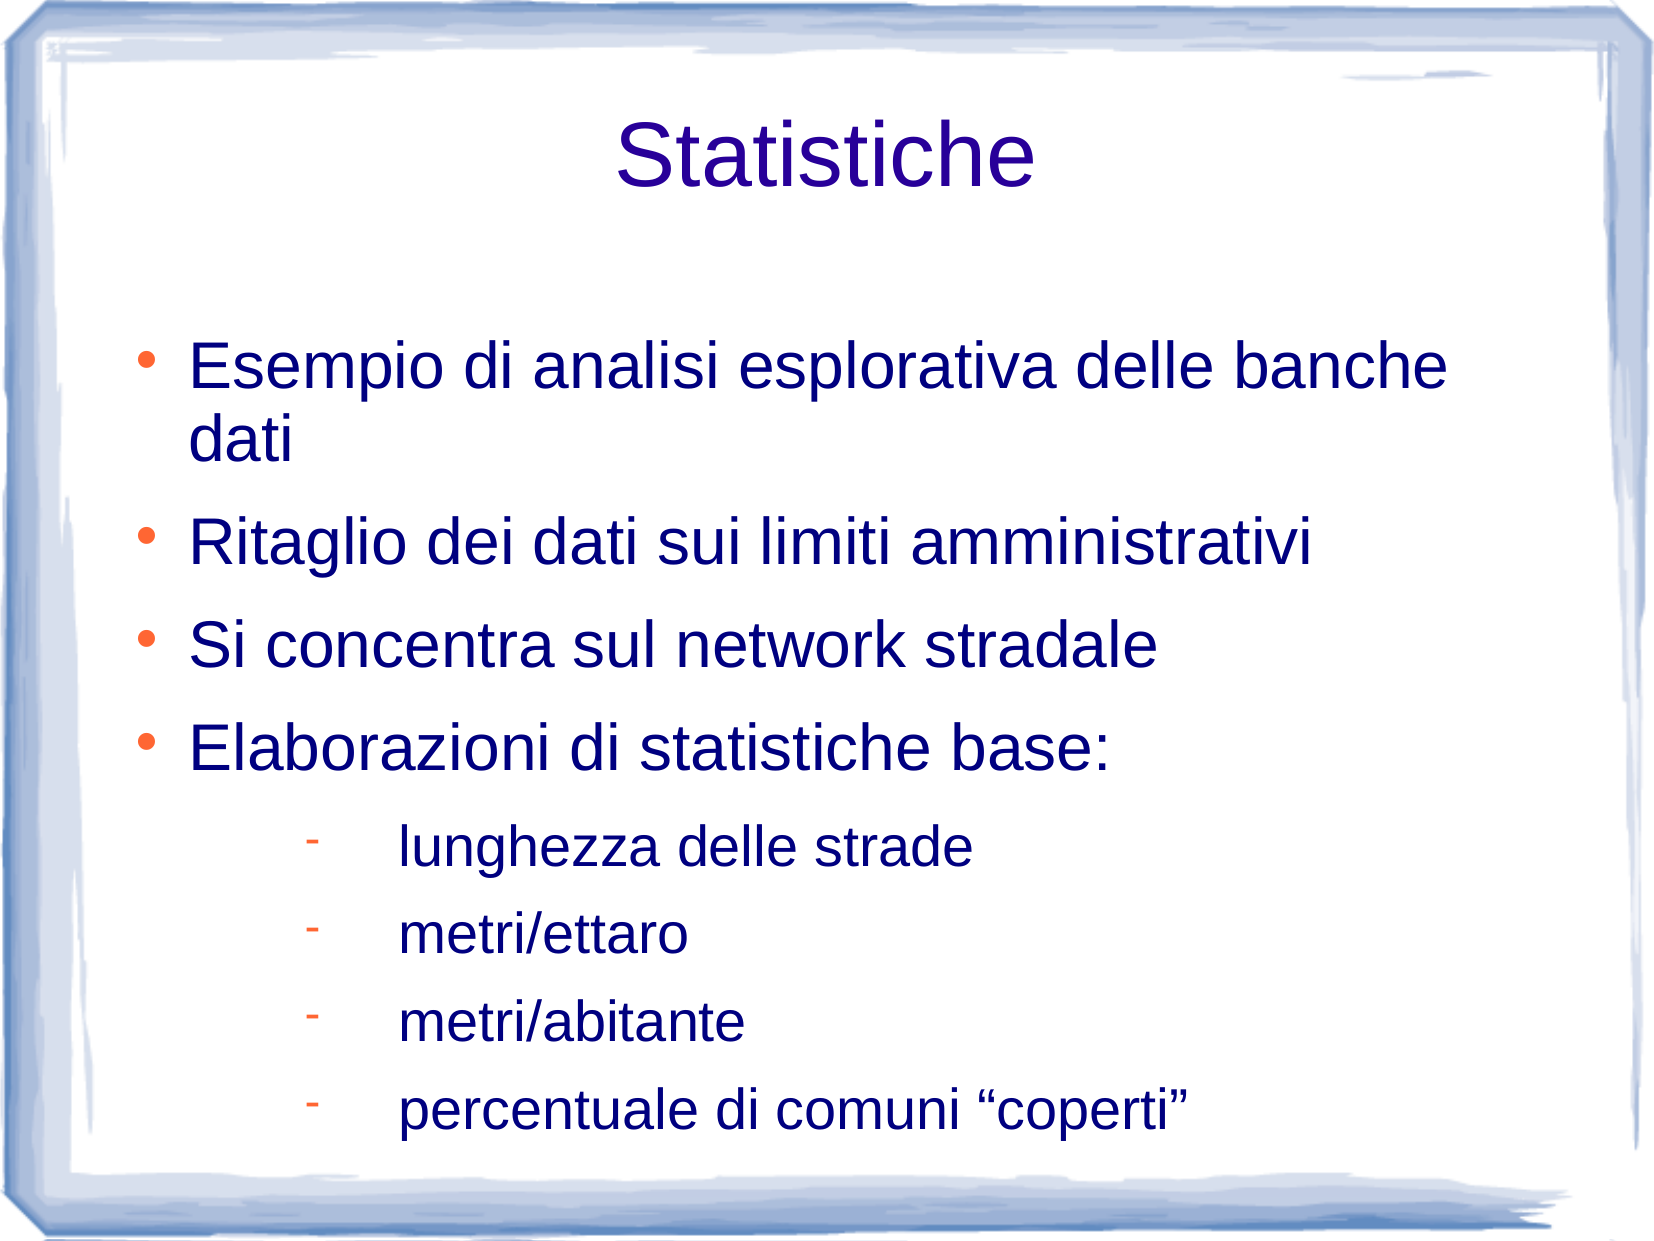

# Statistiche
Esempio di analisi esplorativa delle banche dati
Ritaglio dei dati sui limiti amministrativi
Si concentra sul network stradale
Elaborazioni di statistiche base:
lunghezza delle strade
metri/ettaro
metri/abitante
percentuale di comuni “coperti”